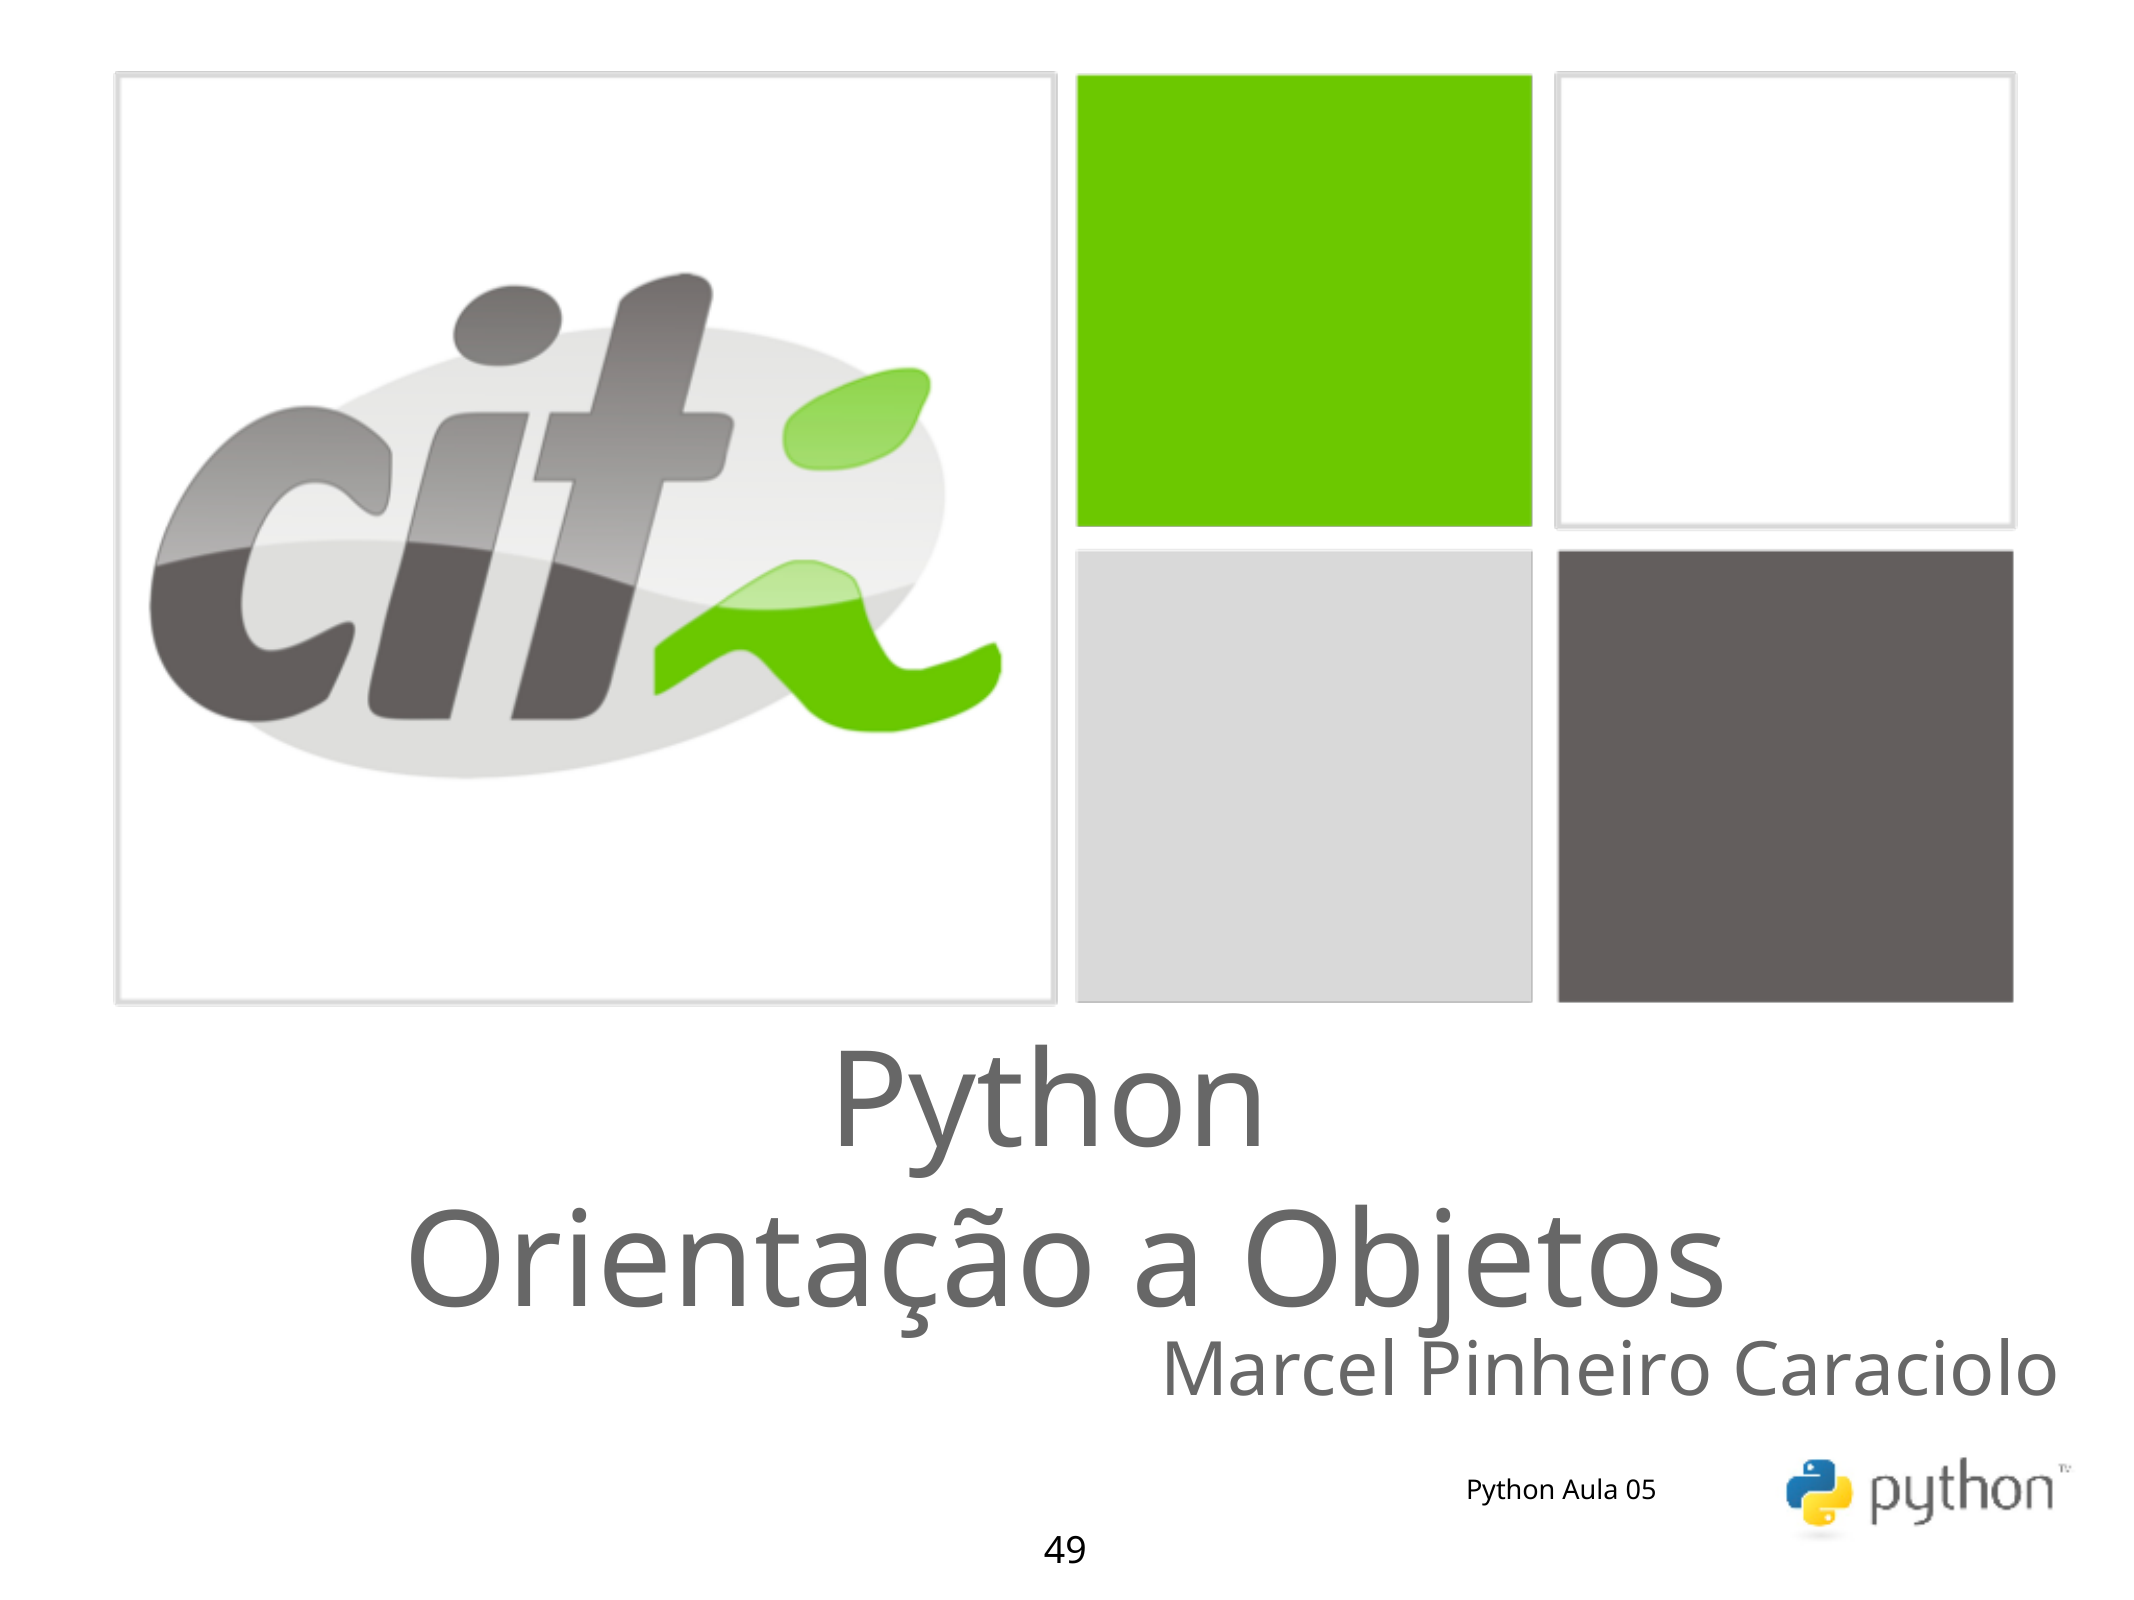

# Python Orientação a Objetos
Marcel Pinheiro Caraciolo
Python Aula 05